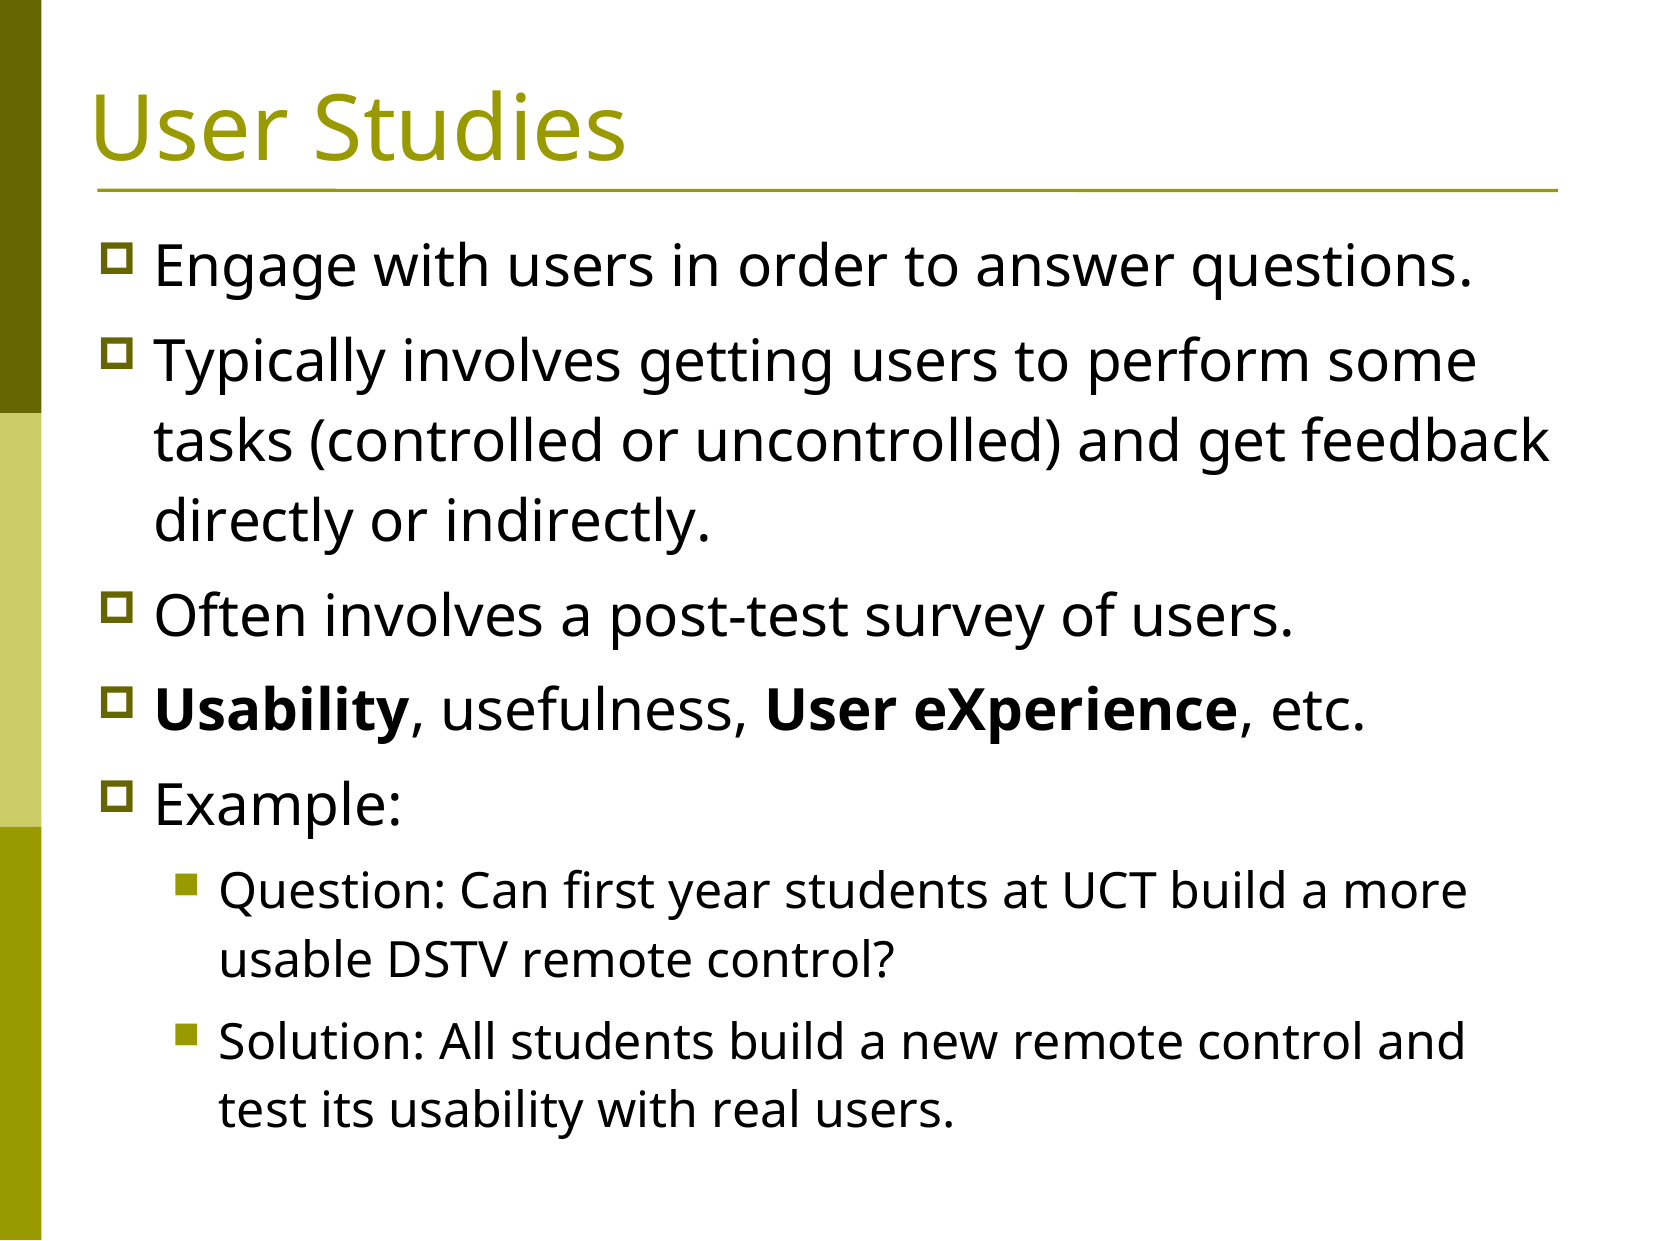

# User Studies
Engage with users in order to answer questions.
Typically involves getting users to perform some tasks (controlled or uncontrolled) and get feedback directly or indirectly.
Often involves a post-test survey of users.
Usability, usefulness, User eXperience, etc.
Example:
Question: Can first year students at UCT build a more usable DSTV remote control?
Solution: All students build a new remote control and test its usability with real users.